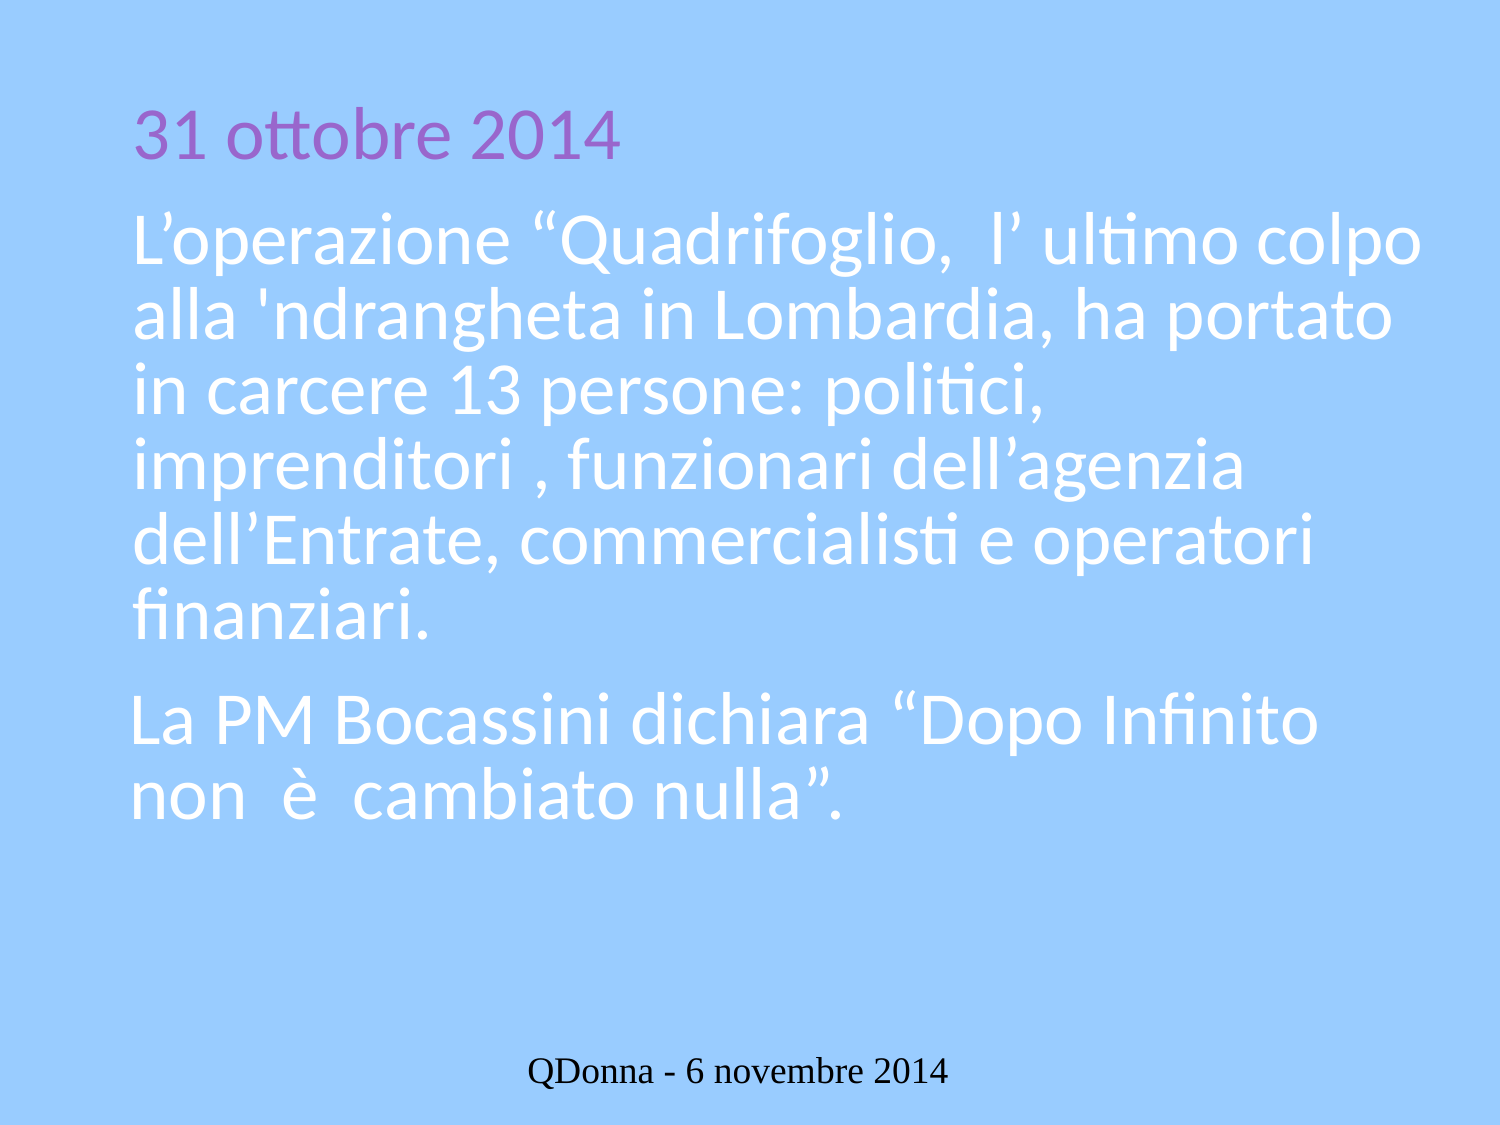

# 31 ottobre 2014
L’operazione “Quadrifoglio, l’ ultimo colpo alla 'ndrangheta in Lombardia, ha portato in carcere 13 persone: politici, imprenditori , funzionari dell’agenzia dell’Entrate, commercialisti e operatori finanziari.
 La PM Bocassini dichiara “Dopo Infinito non è cambiato nulla”.
QDonna - 6 novembre 2014